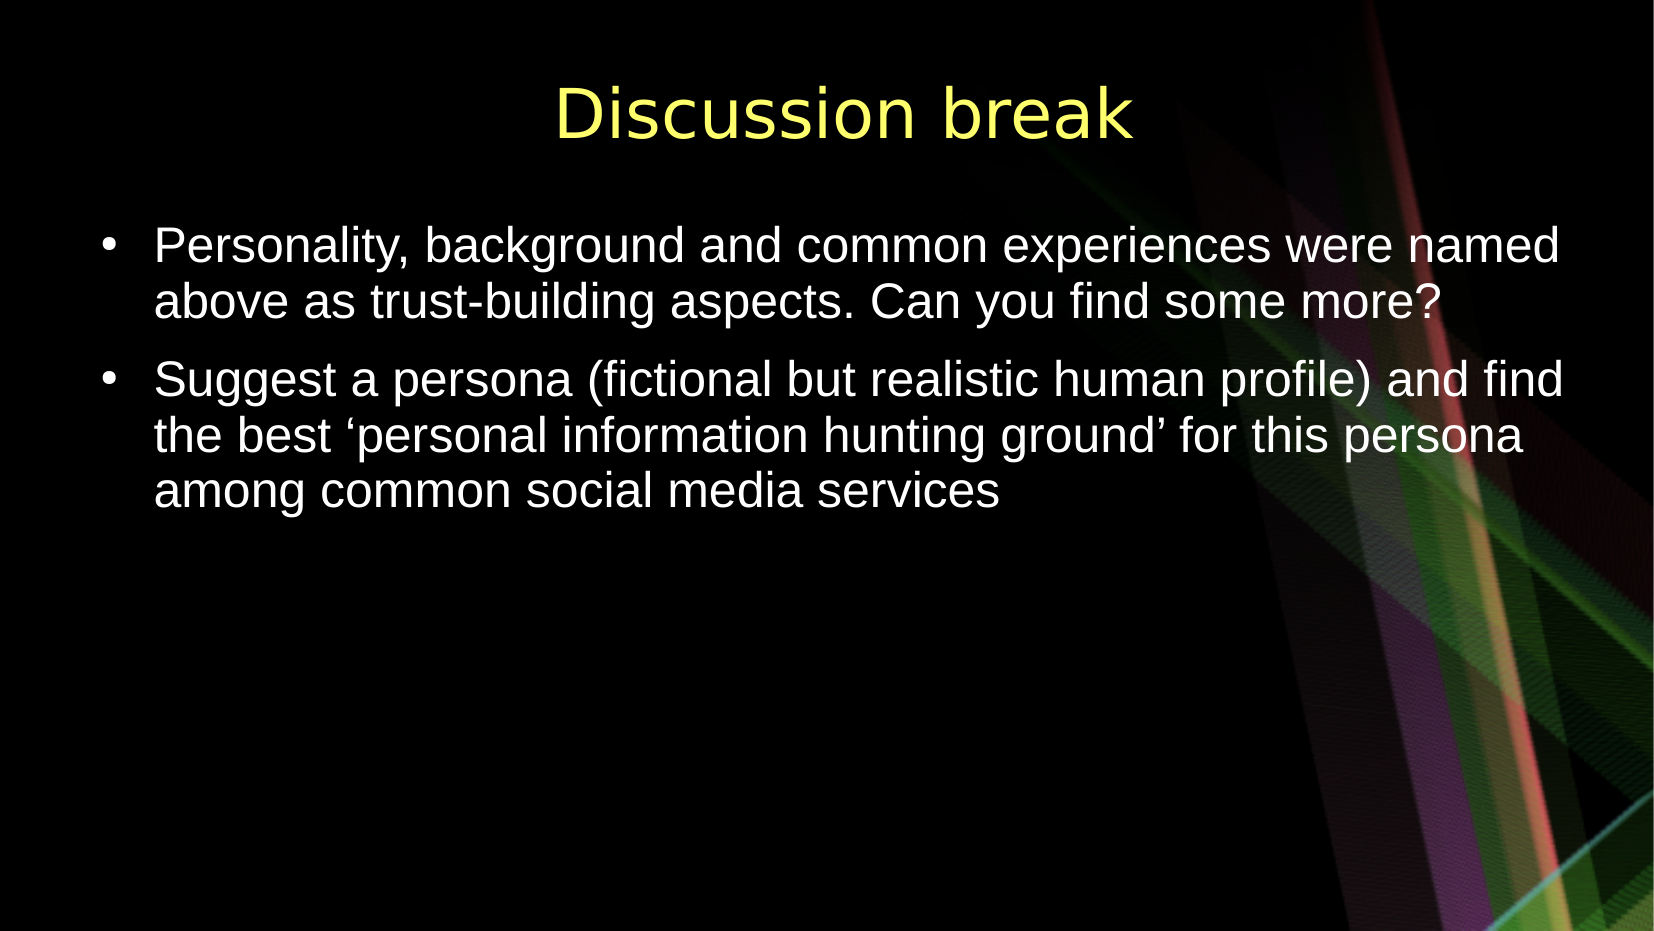

# Discussion break
Personality, background and common experiences were named above as trust-building aspects. Can you find some more?
Suggest a persona (fictional but realistic human profile) and find the best ‘personal information hunting ground’ for this persona among common social media services